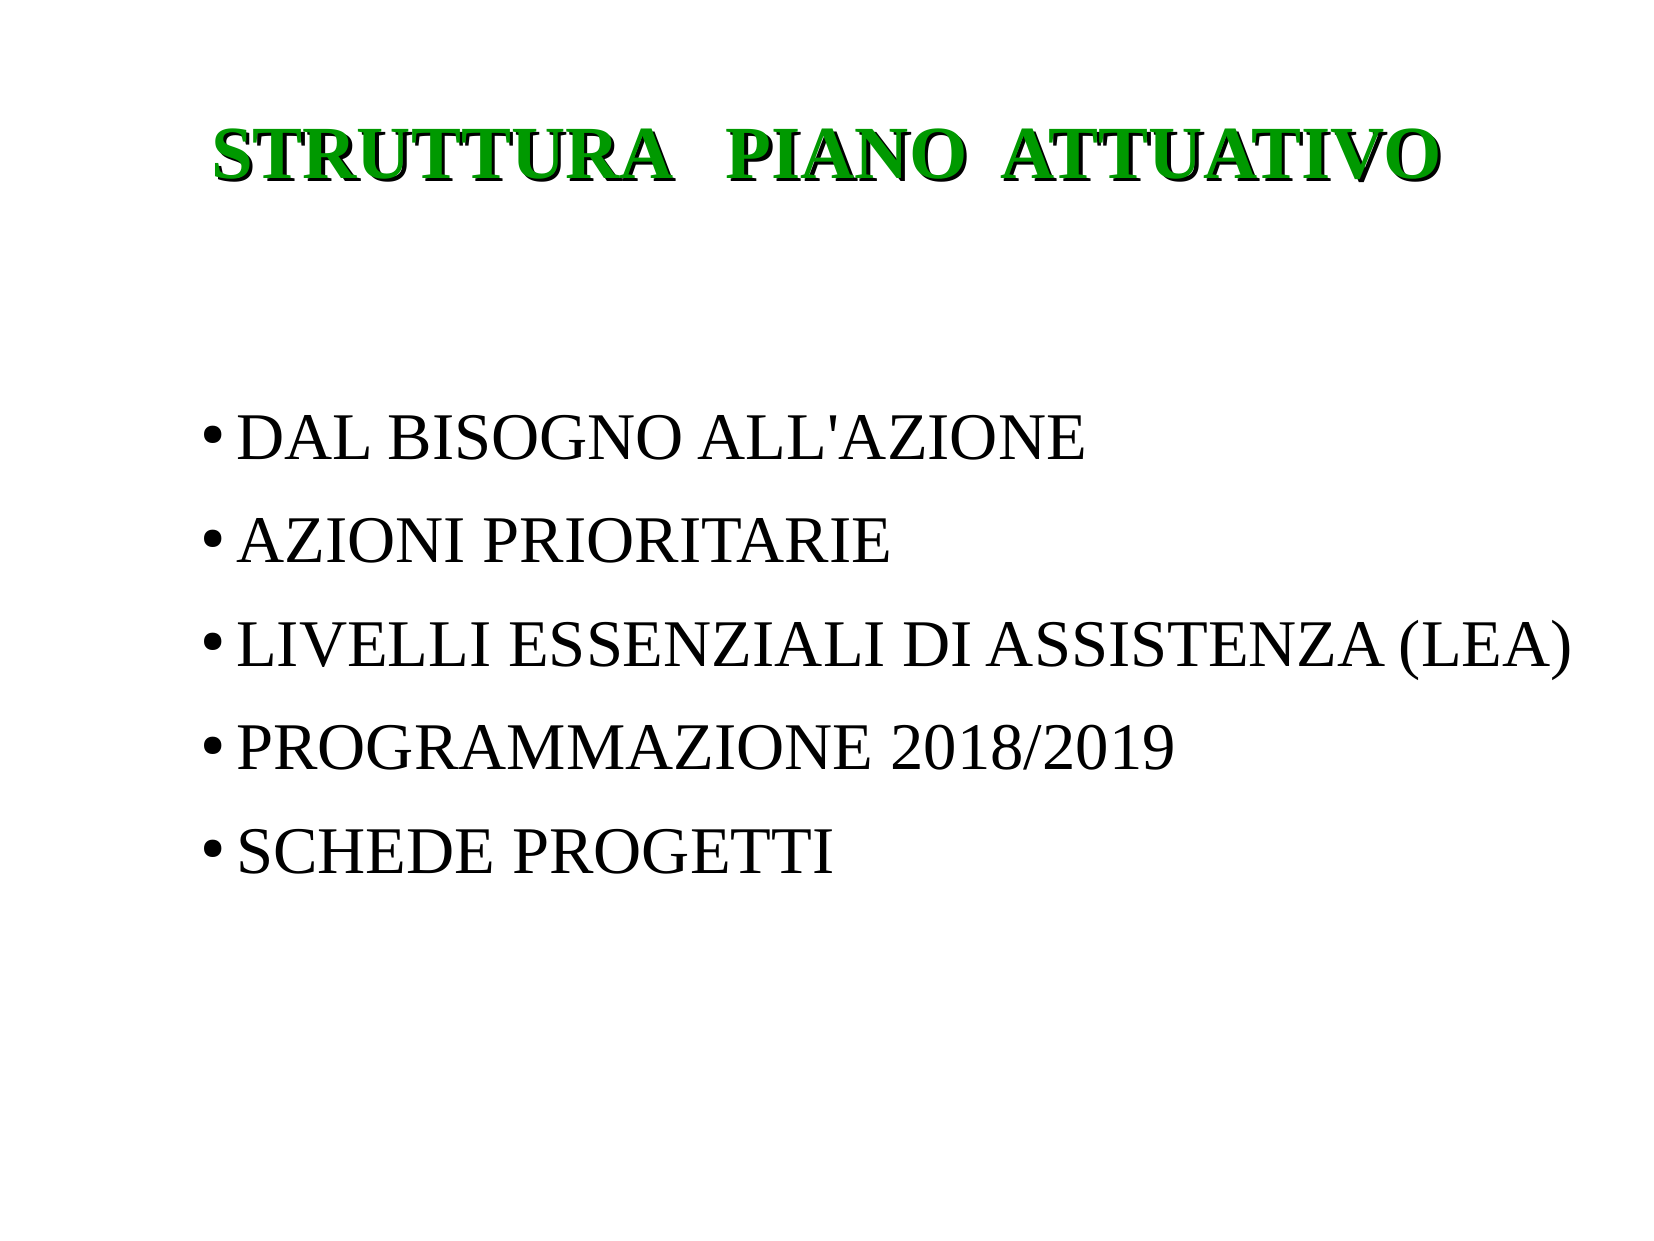

# STRUTTURA PIANO ATTUATIVO
DAL BISOGNO ALL'AZIONE
AZIONI PRIORITARIE
LIVELLI ESSENZIALI DI ASSISTENZA (LEA)
PROGRAMMAZIONE 2018/2019
SCHEDE PROGETTI